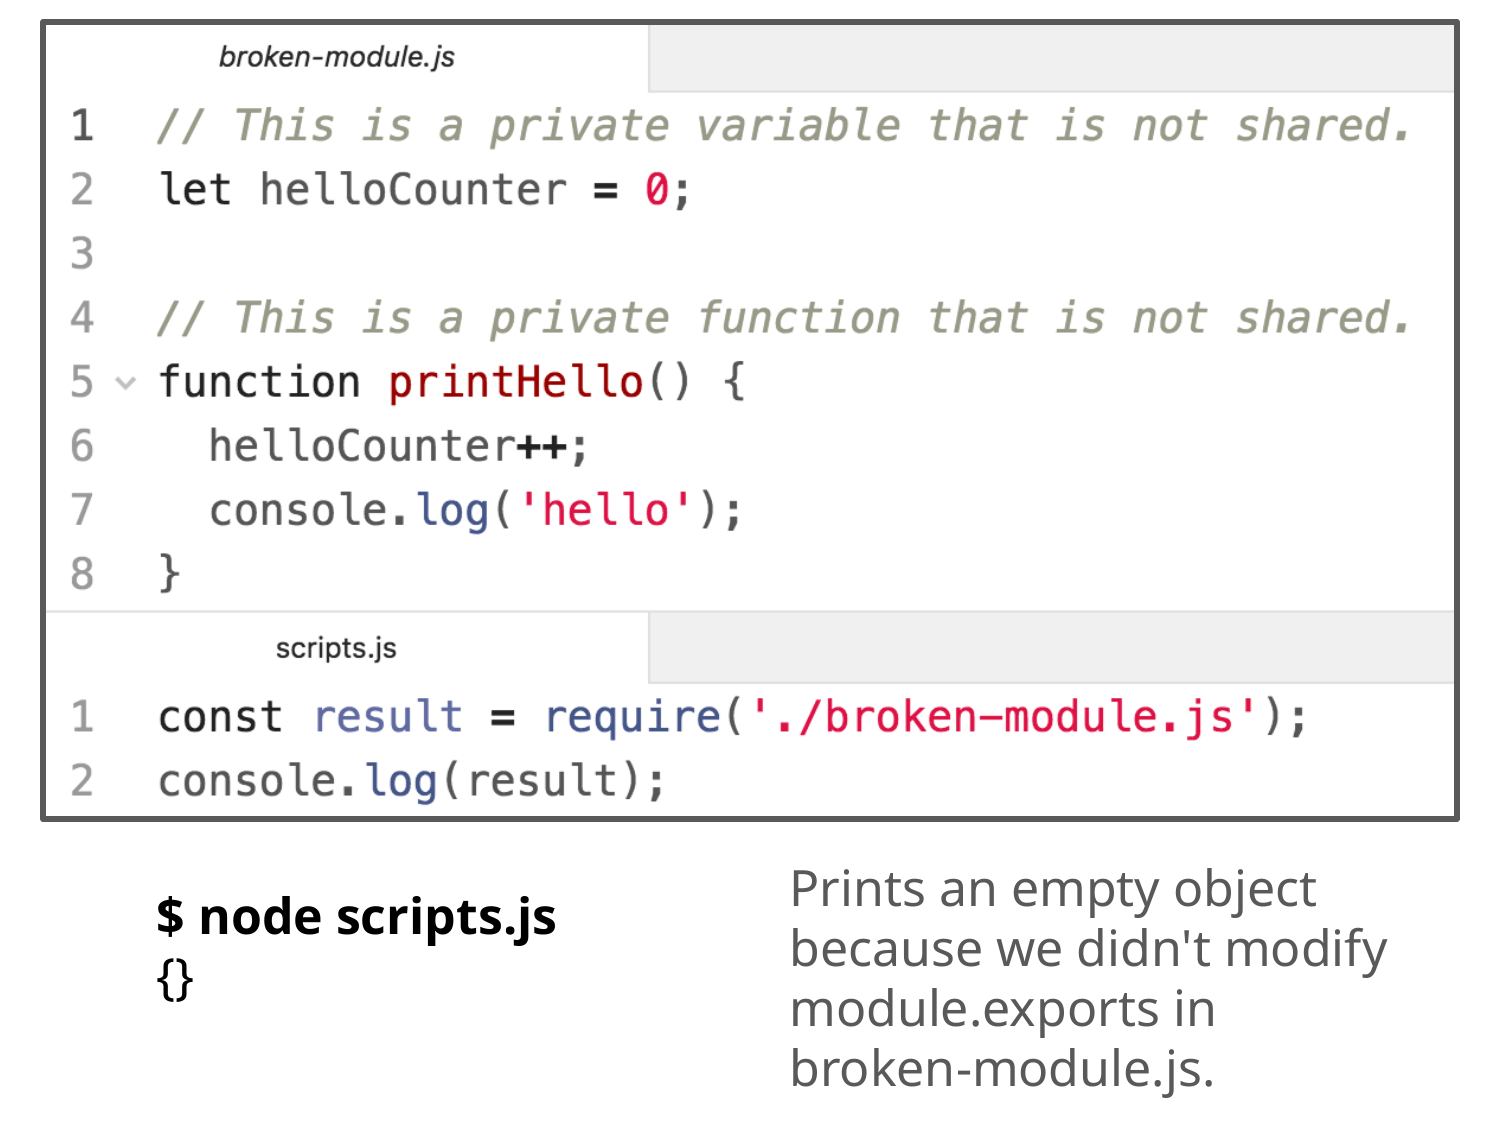

# Prints an empty object because we didn't modify module.exports in broken-module.js.
$ node scripts.js
{}